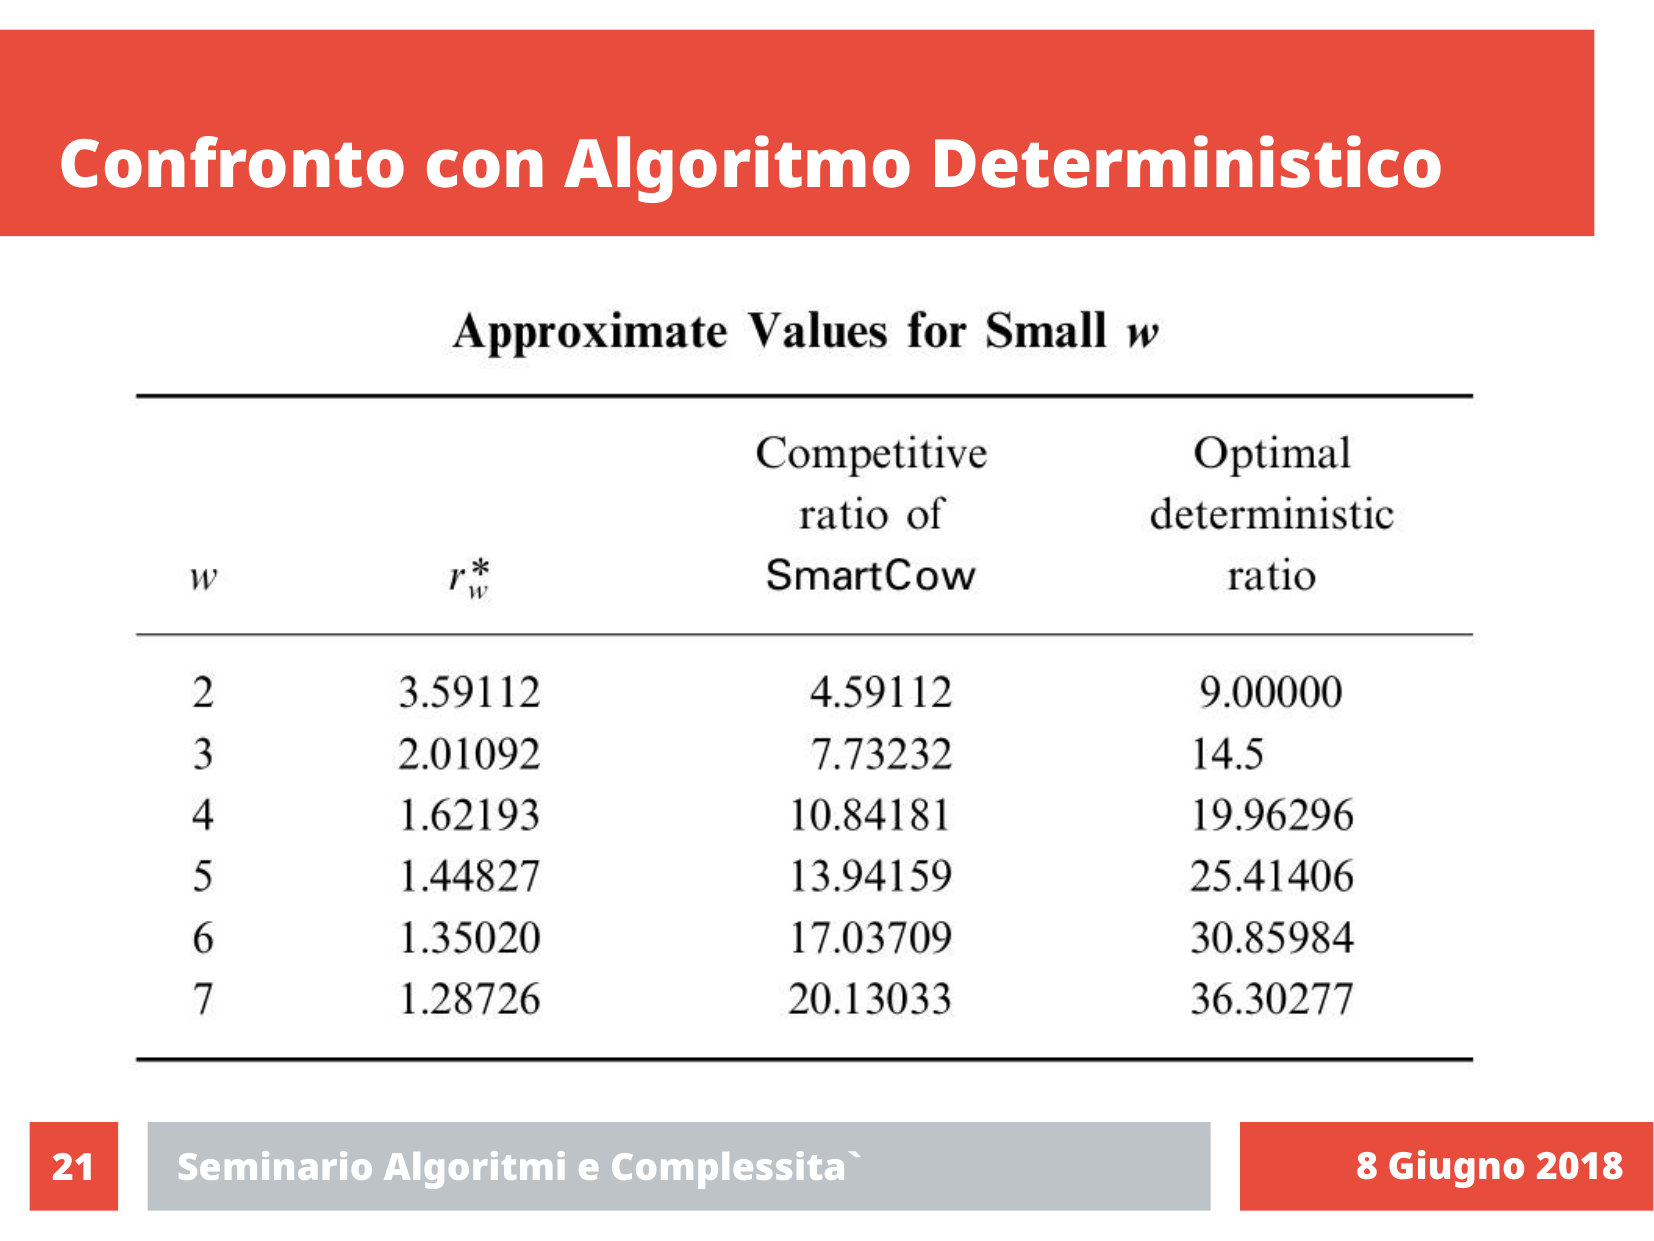

# Confronto con Algoritmo Deterministico
21
8 Giugno 2018